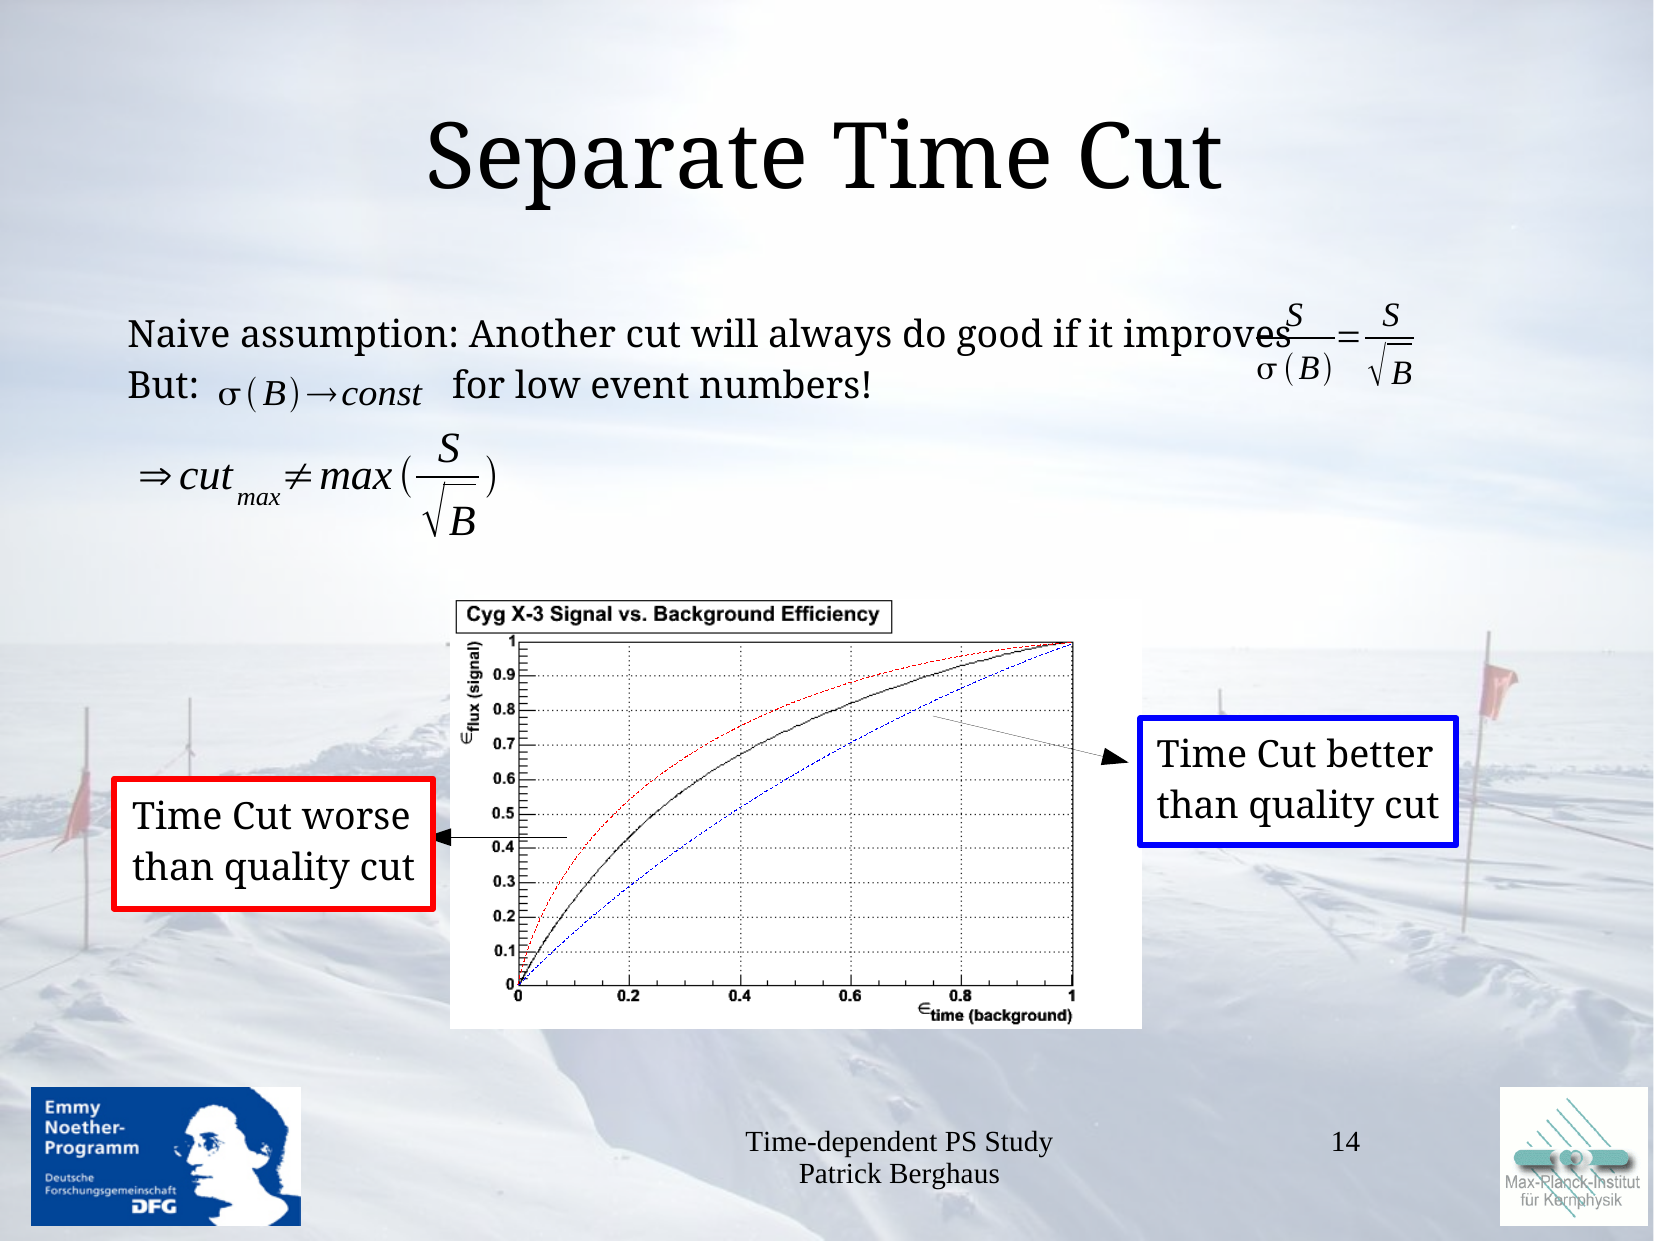

# Separate Time Cut
Naive assumption: Another cut will always do good if it improves
But: for low event numbers!
Time Cut better
than quality cut
Time Cut worse
than quality cut
14